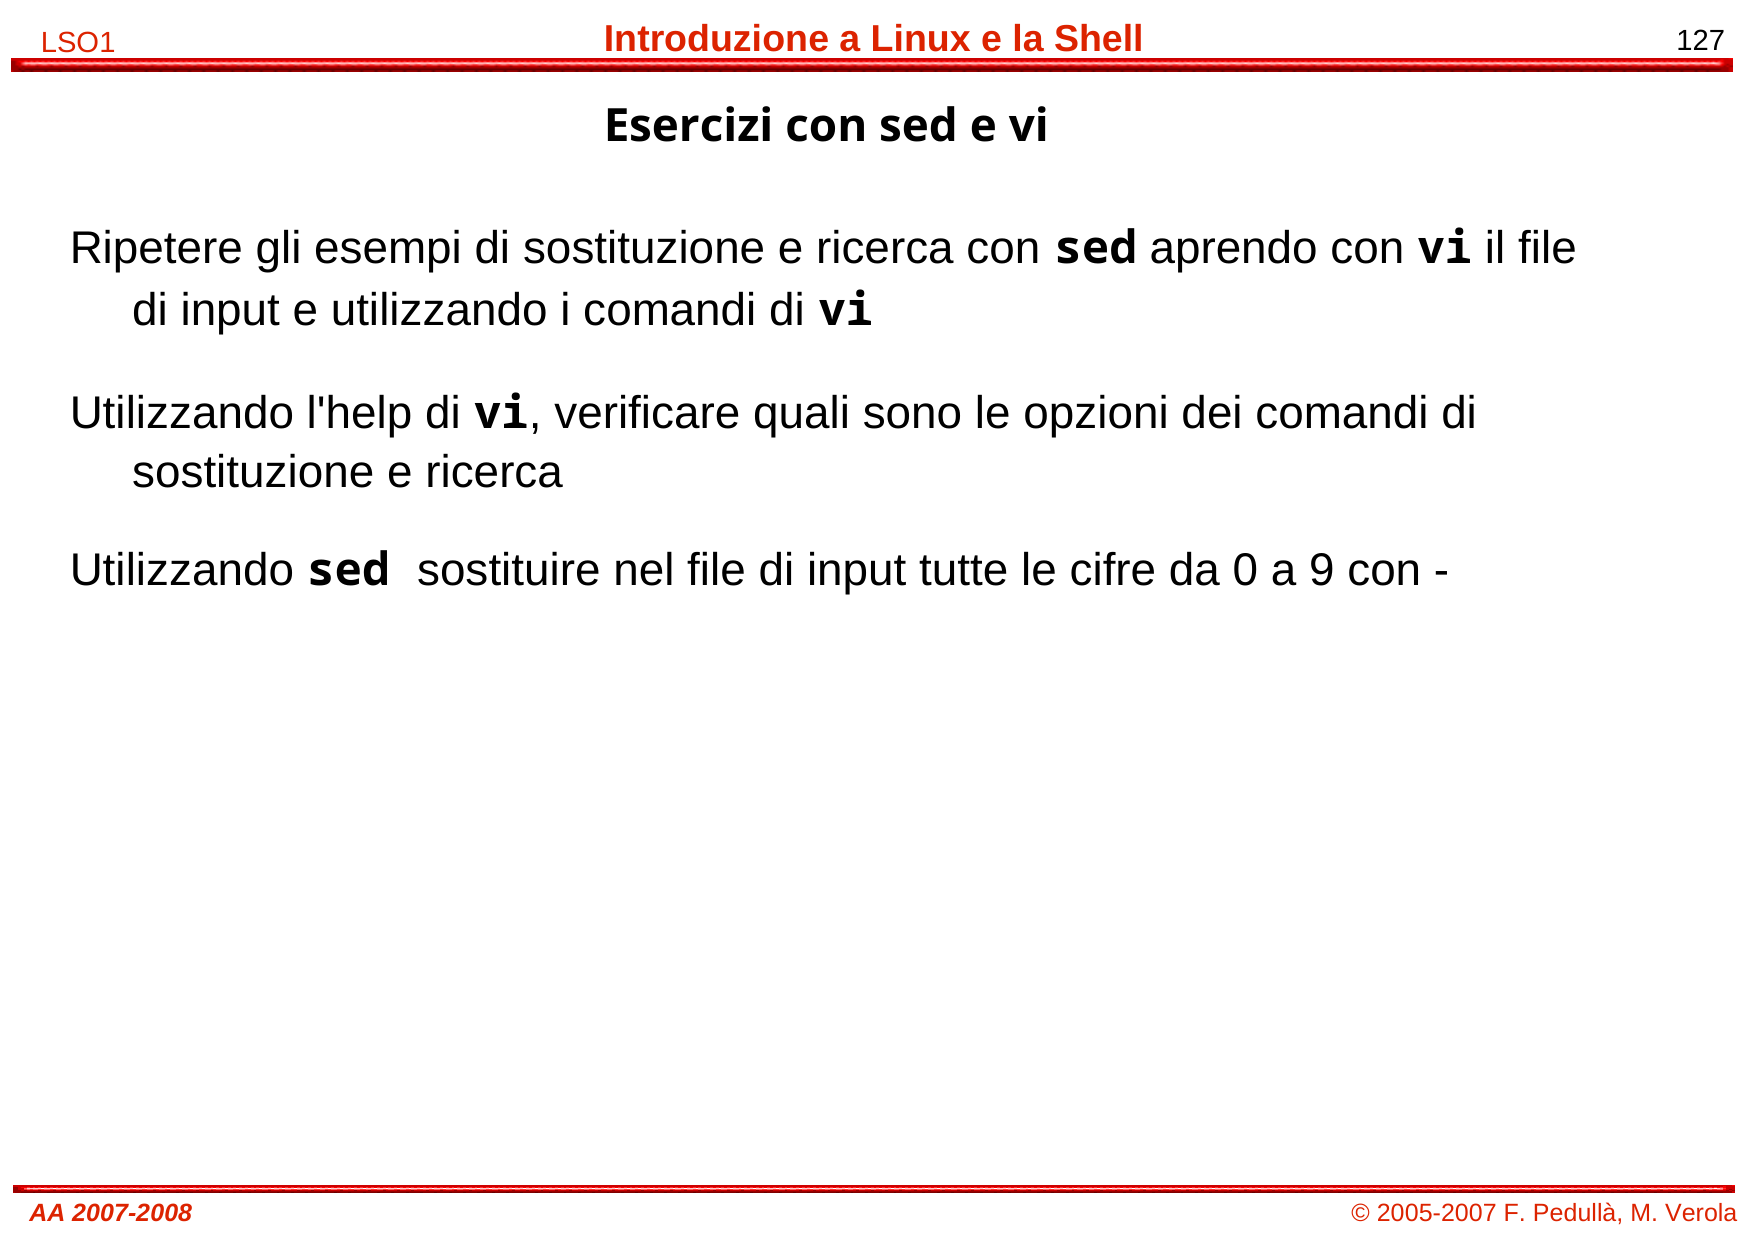

# Esercizi con sed e vi
Ripetere gli esempi di sostituzione e ricerca con sed aprendo con vi il file di input e utilizzando i comandi di vi
Utilizzando l'help di vi, verificare quali sono le opzioni dei comandi di sostituzione e ricerca
Utilizzando sed sostituire nel file di input tutte le cifre da 0 a 9 con -